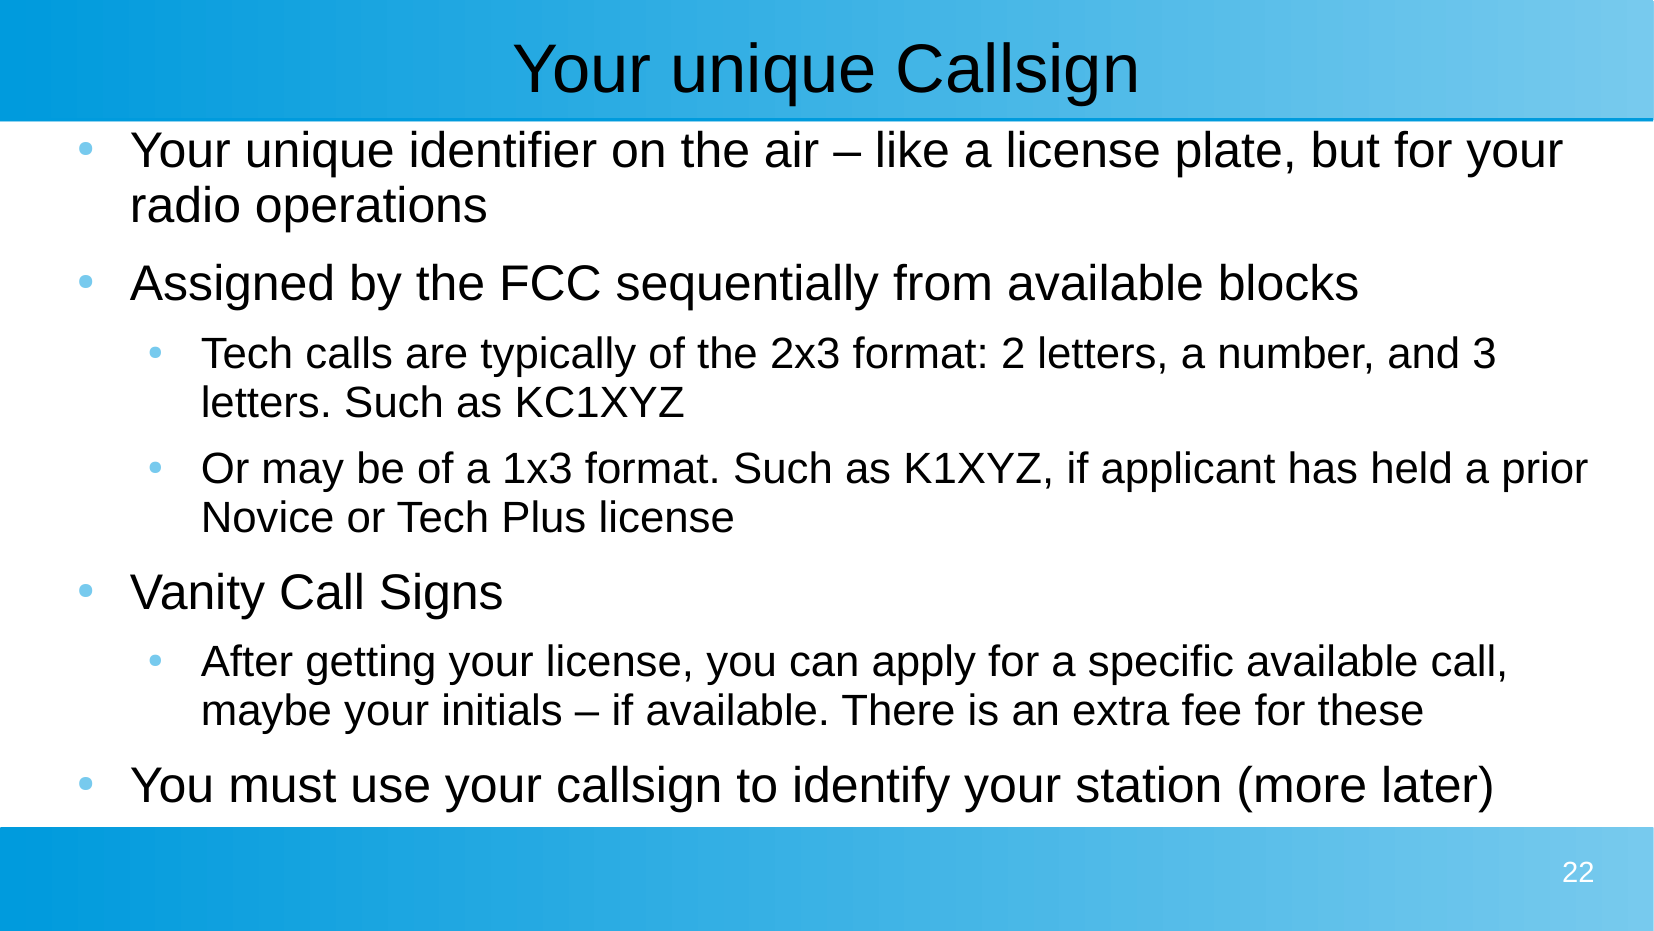

# Your unique Callsign
Your unique identifier on the air – like a license plate, but for your radio operations
Assigned by the FCC sequentially from available blocks
Tech calls are typically of the 2x3 format: 2 letters, a number, and 3 letters. Such as KC1XYZ
Or may be of a 1x3 format. Such as K1XYZ, if applicant has held a prior Novice or Tech Plus license
Vanity Call Signs
After getting your license, you can apply for a specific available call, maybe your initials – if available. There is an extra fee for these
You must use your callsign to identify your station (more later)
22